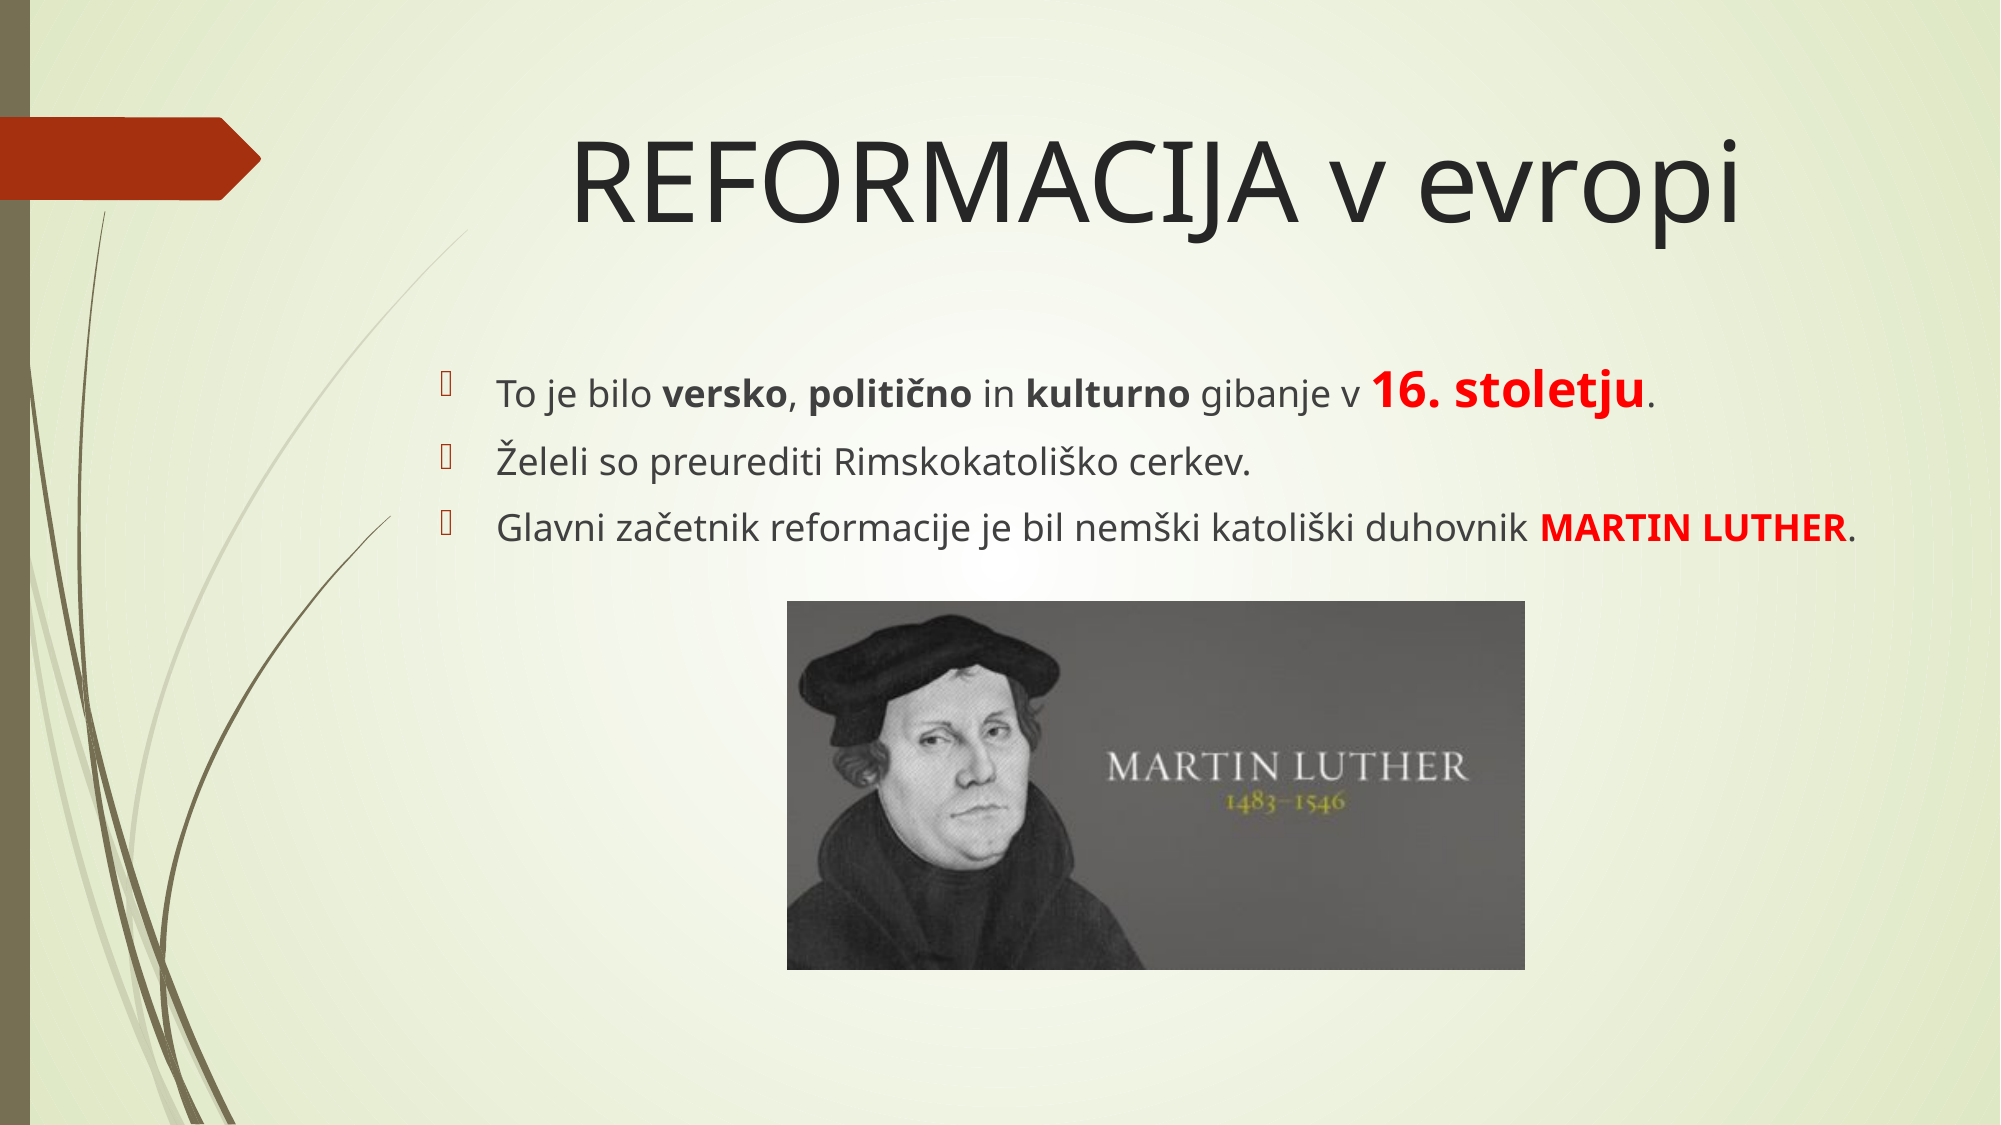

# REFORMACIJA v evropi
To je bilo versko, politično in kulturno gibanje v 16. stoletju.
Želeli so preurediti Rimskokatoliško cerkev.
Glavni začetnik reformacije je bil nemški katoliški duhovnik MARTIN LUTHER.